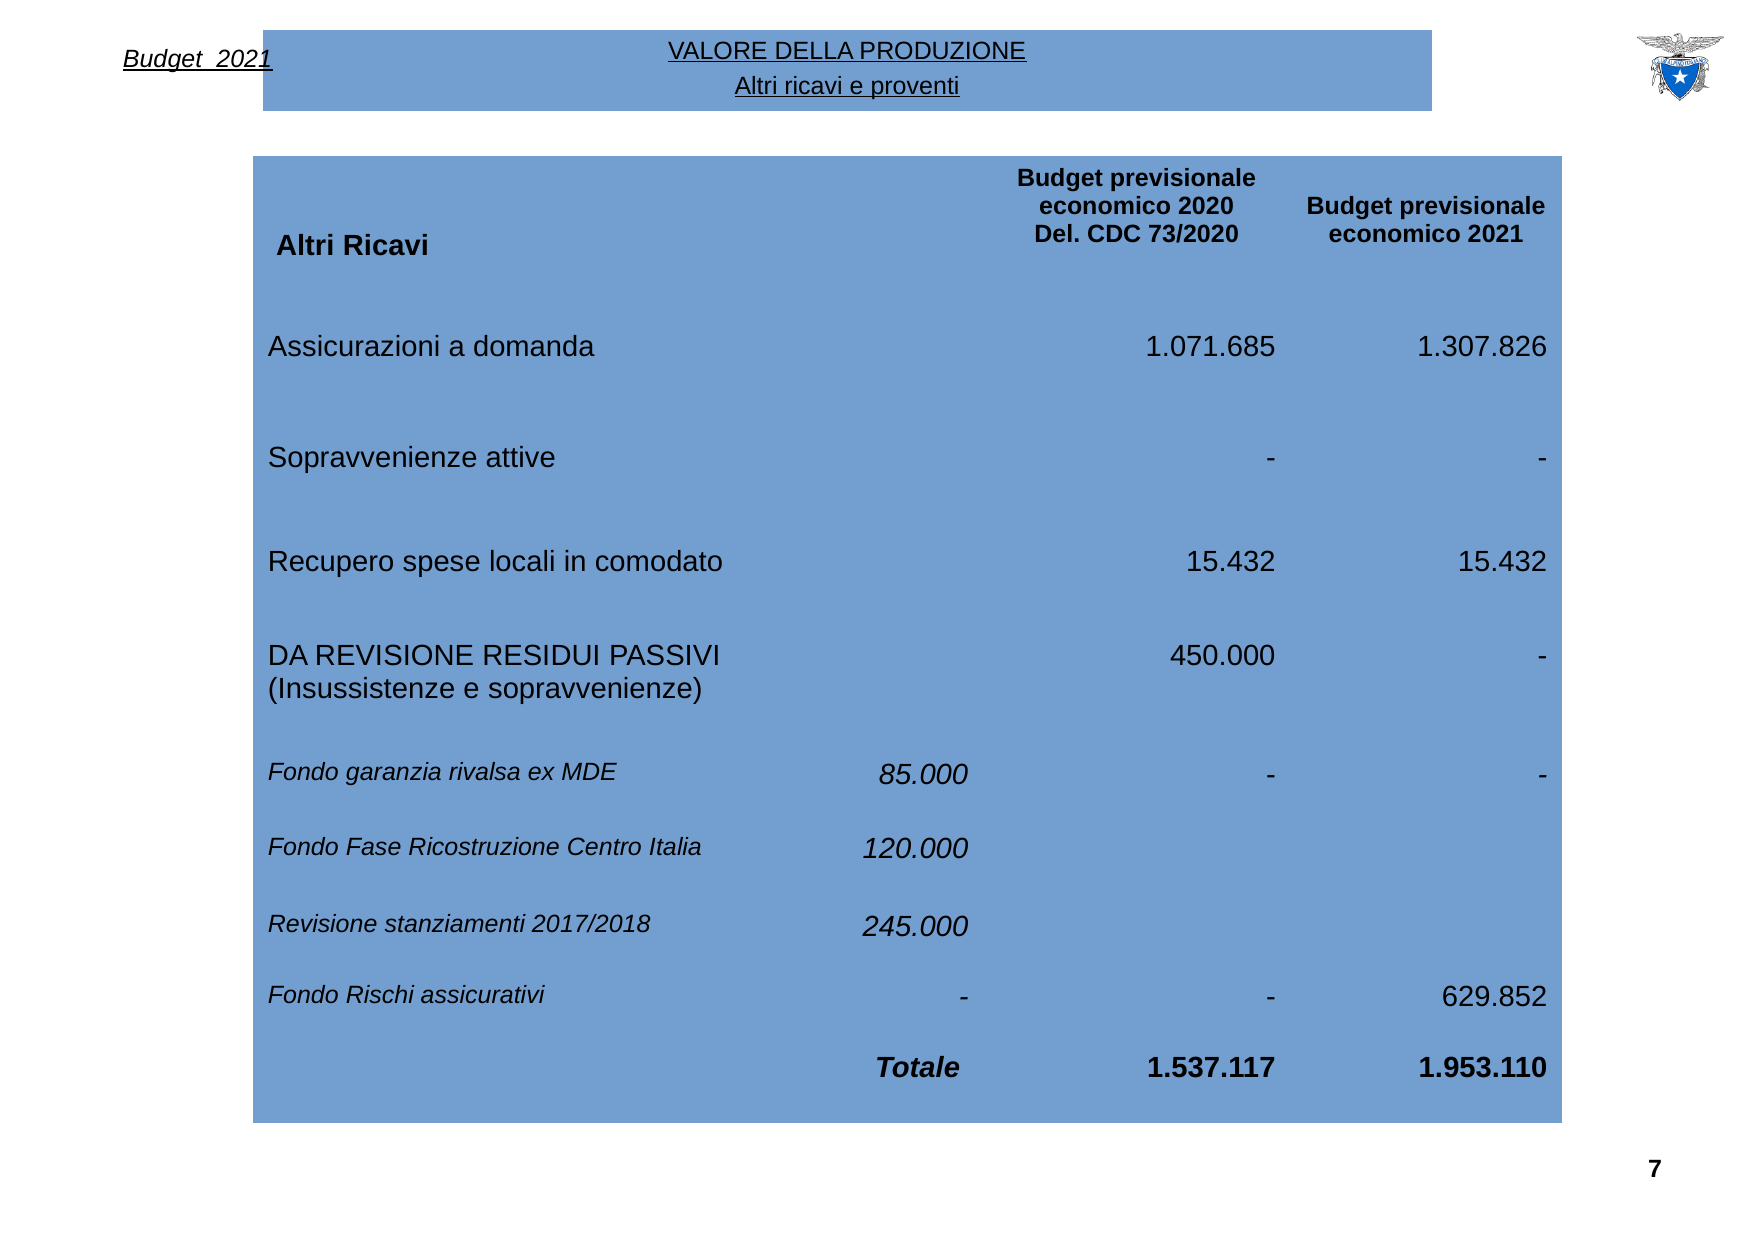

| VALORE DELLA PRODUZIONE Altri ricavi e proventi |
| --- |
Budget 2021
| Altri Ricavi | | Budget previsionale economico 2020 Del. CDC 73/2020 | Budget previsionale economico 2021 |
| --- | --- | --- | --- |
| Assicurazioni a domanda | | 1.071.685 | 1.307.826 |
| Sopravvenienze attive | | - | - |
| Recupero spese locali in comodato | | 15.432 | 15.432 |
| DA REVISIONE RESIDUI PASSIVI (Insussistenze e sopravvenienze) | | 450.000 | - |
| Fondo garanzia rivalsa ex MDE | 85.000 | - | - |
| Fondo Fase Ricostruzione Centro Italia | 120.000 | | |
| Revisione stanziamenti 2017/2018 | 245.000 | | |
| Fondo Rischi assicurativi | - | - | 629.852 |
| Totale | | 1.537.117 | 1.953.110 |
7